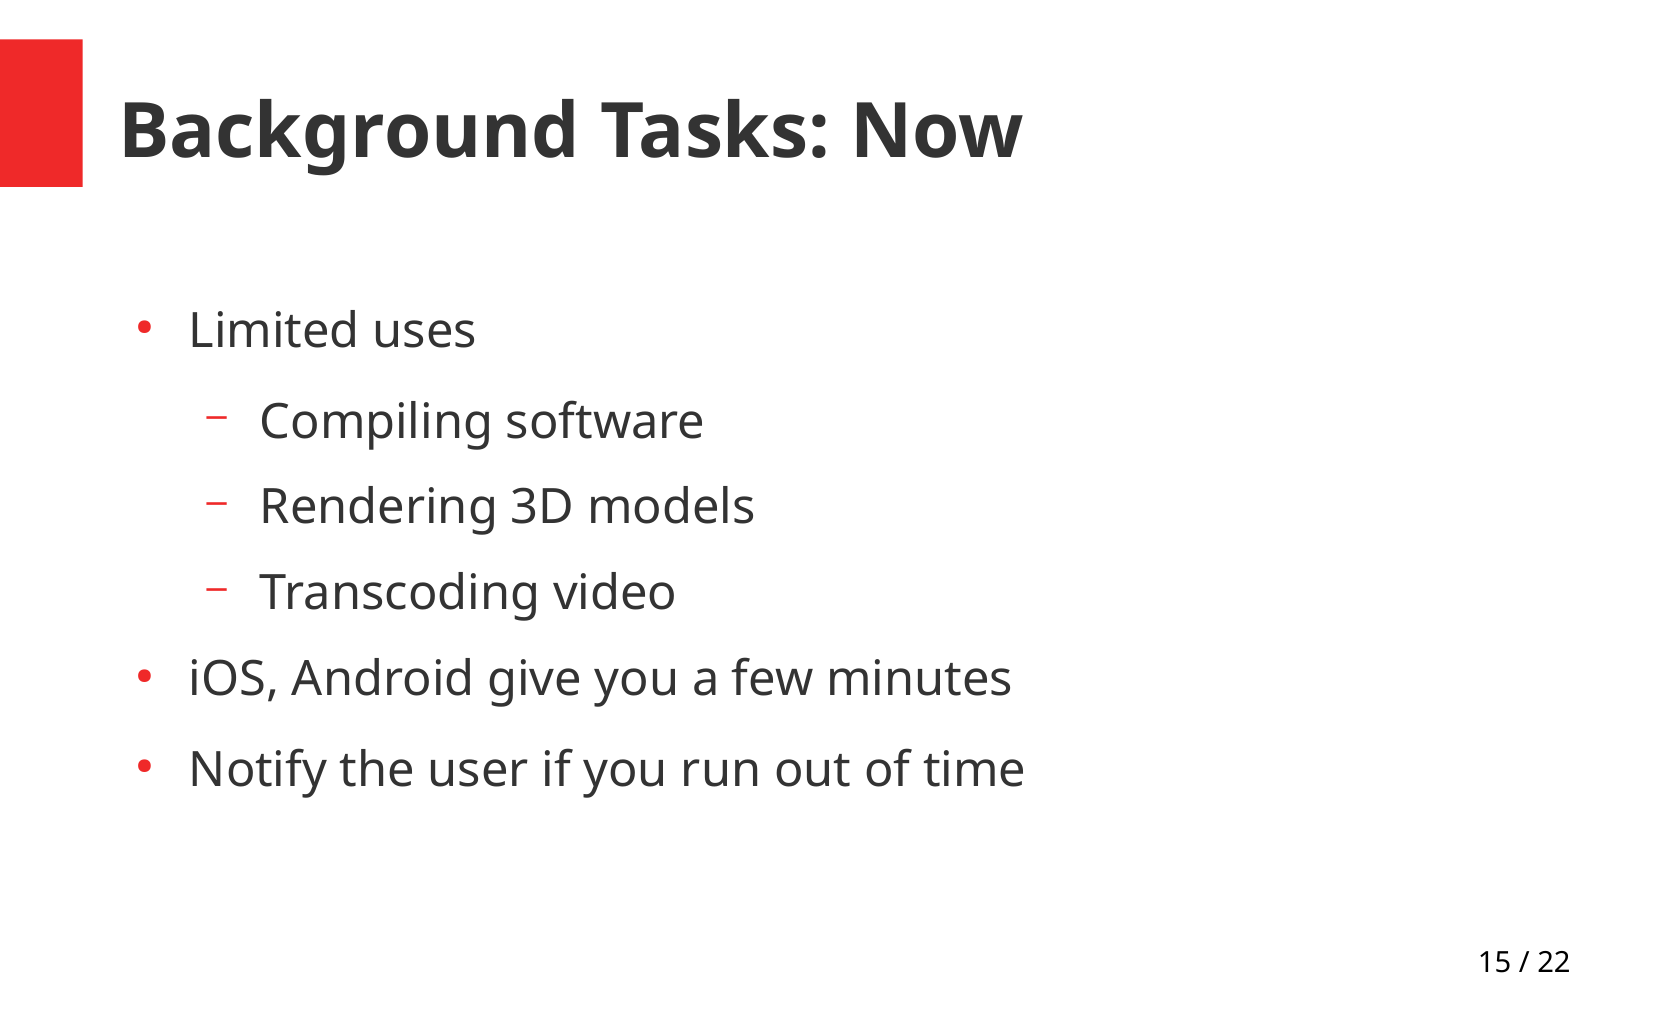

# Background Tasks: Now
Limited uses
Compiling software
Rendering 3D models
Transcoding video
iOS, Android give you a few minutes
Notify the user if you run out of time
15